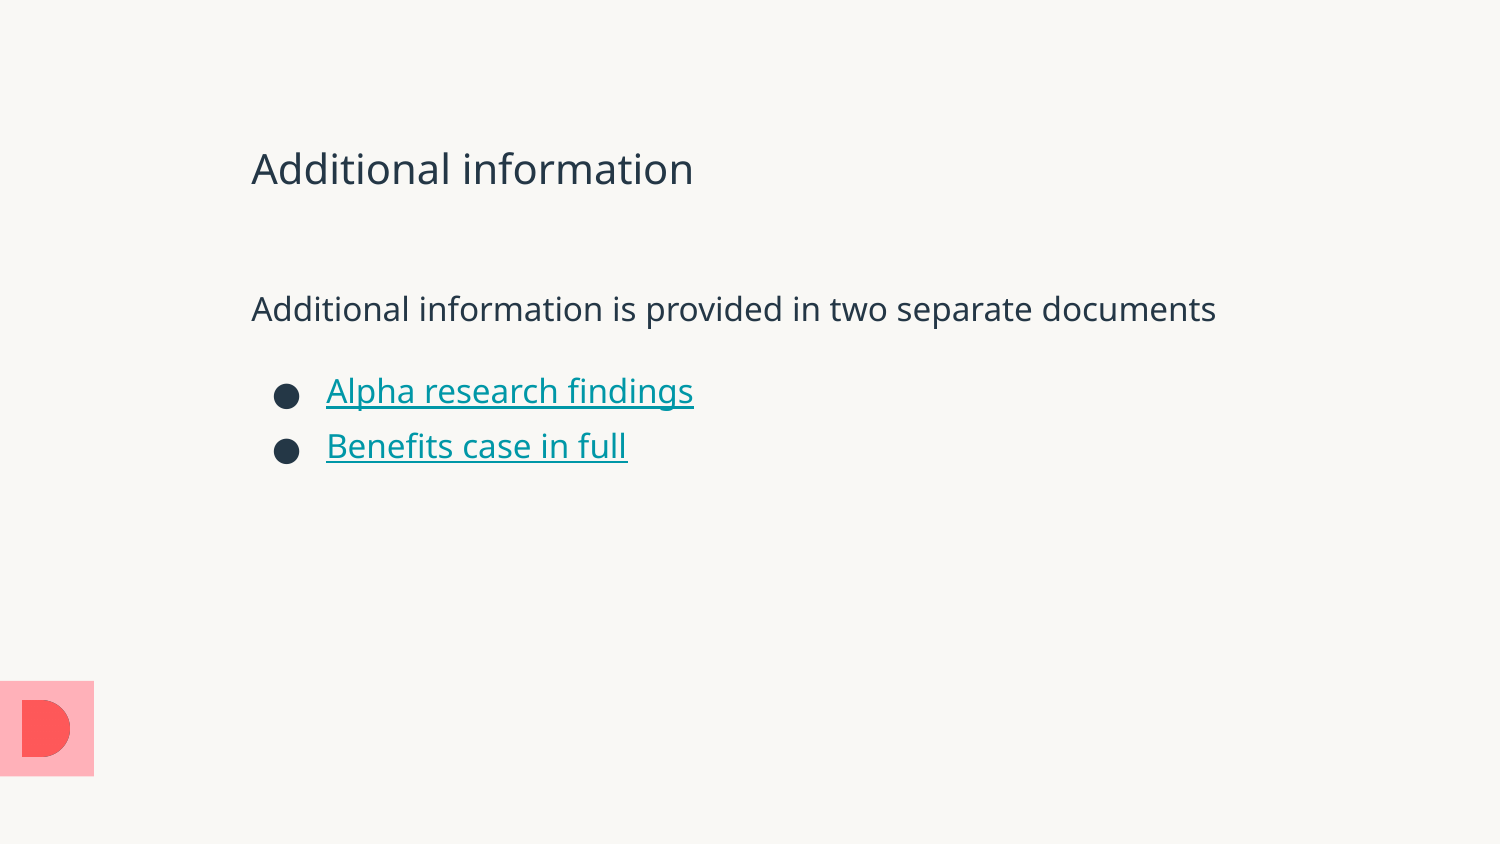

# Additional information
Additional information is provided in two separate documents
Alpha research findings
Benefits case in full